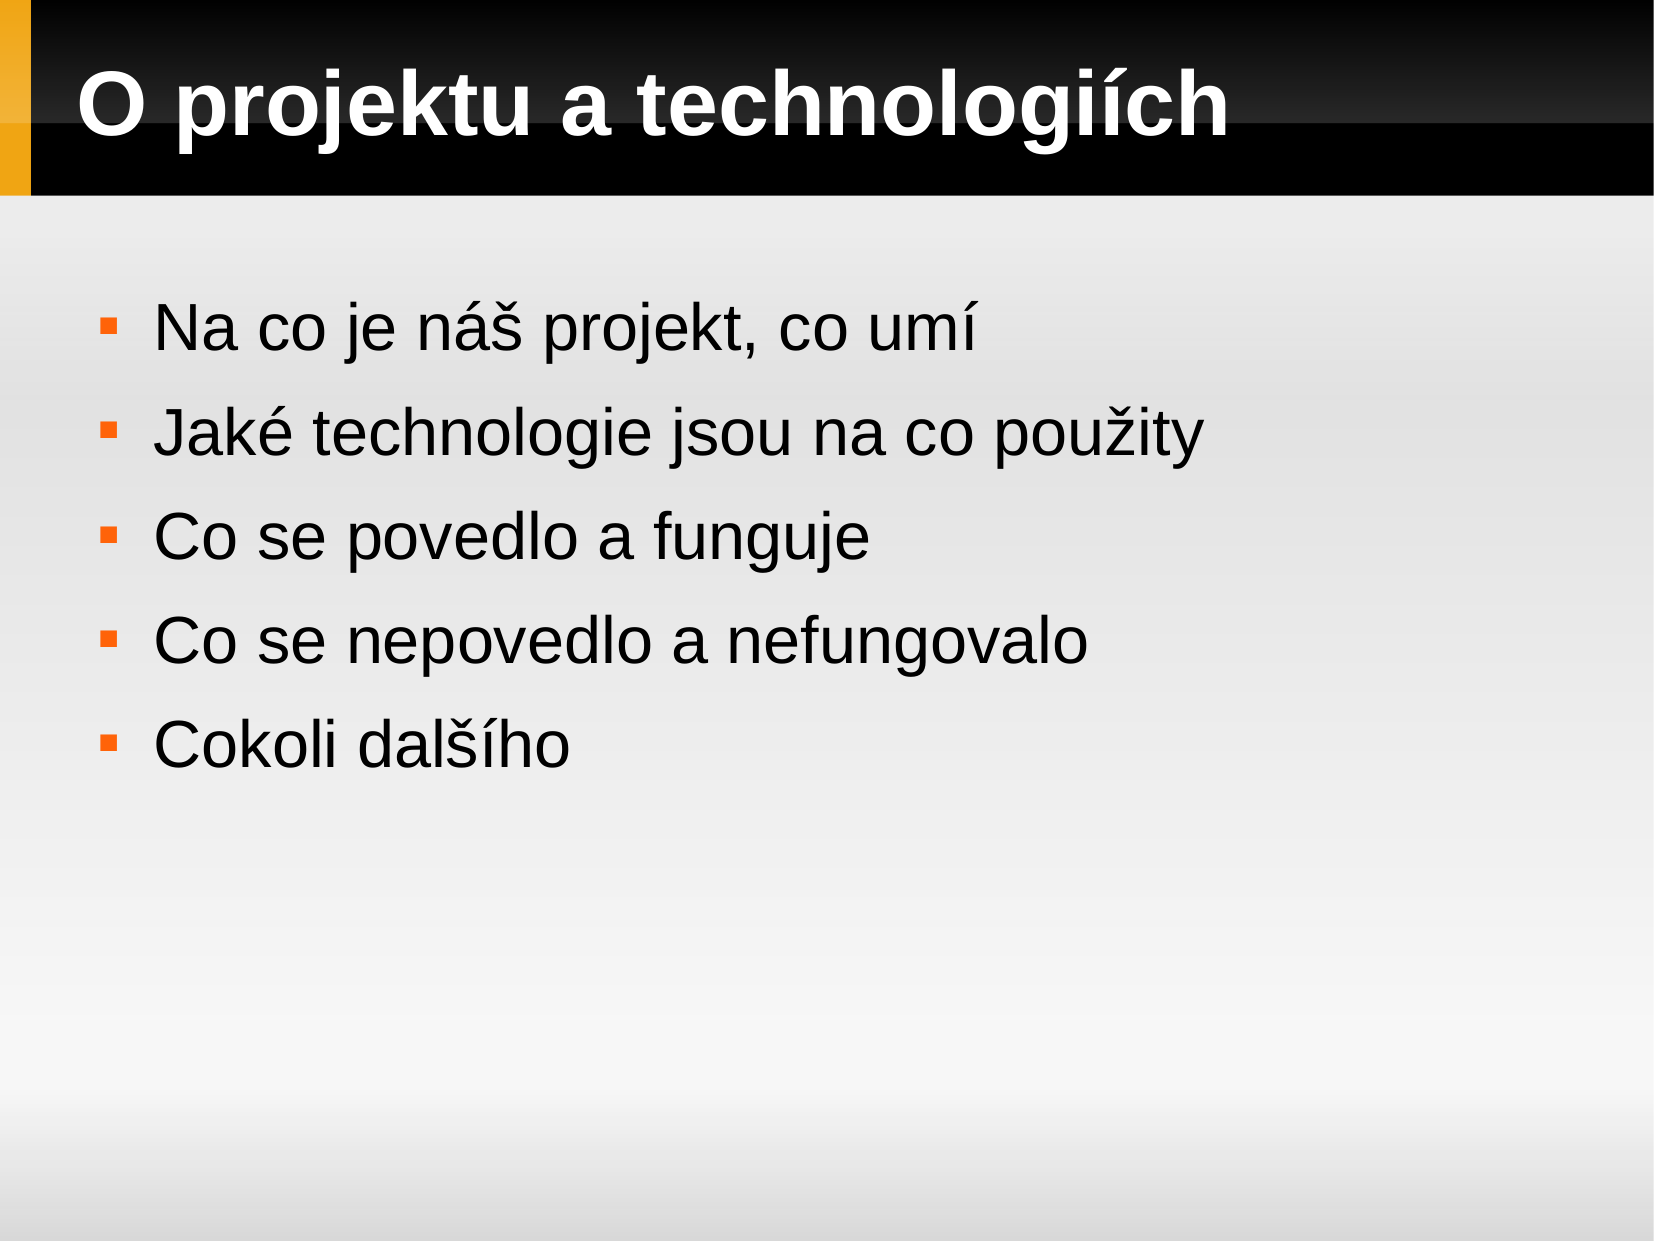

# O projektu a technologiích
Na co je náš projekt, co umí
Jaké technologie jsou na co použity
Co se povedlo a funguje
Co se nepovedlo a nefungovalo
Cokoli dalšího